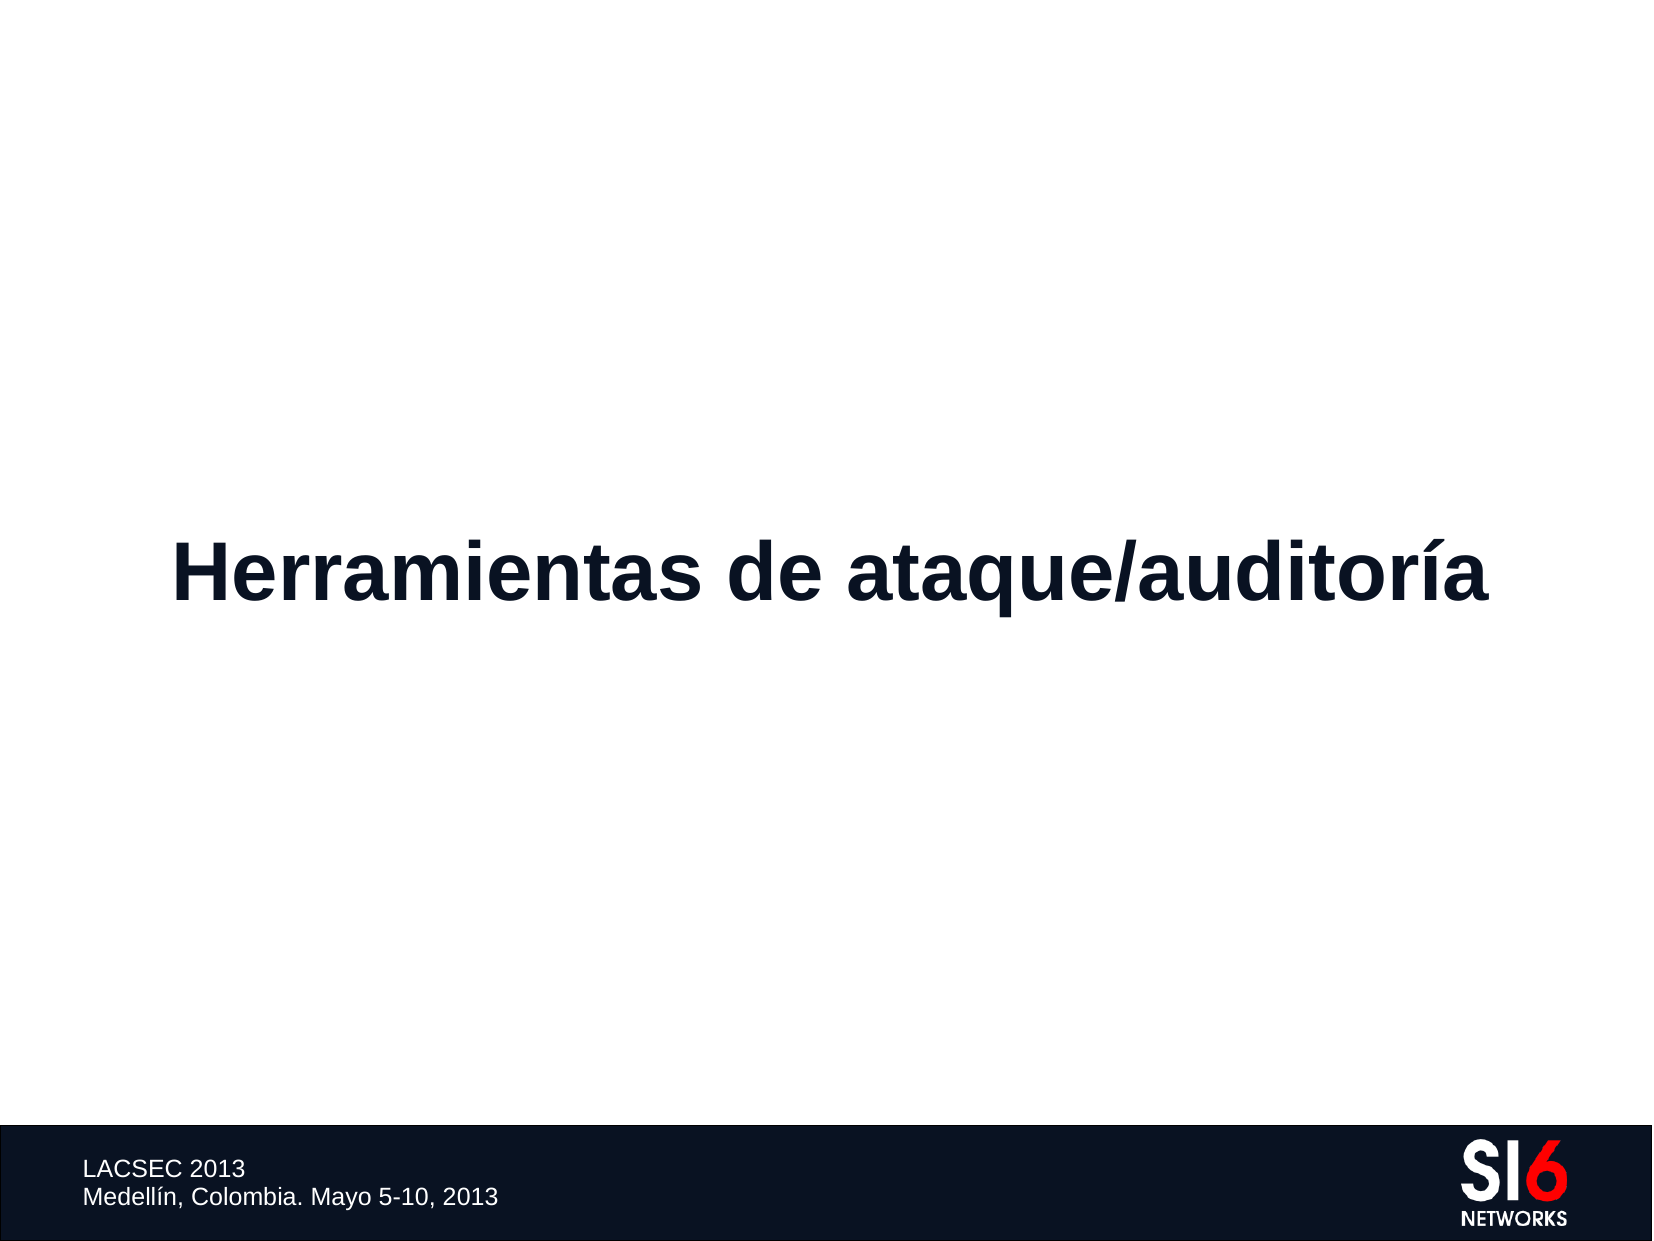

# Herramientas de ataque/auditoría
Congreso de Seguridad en Computo 2011
3